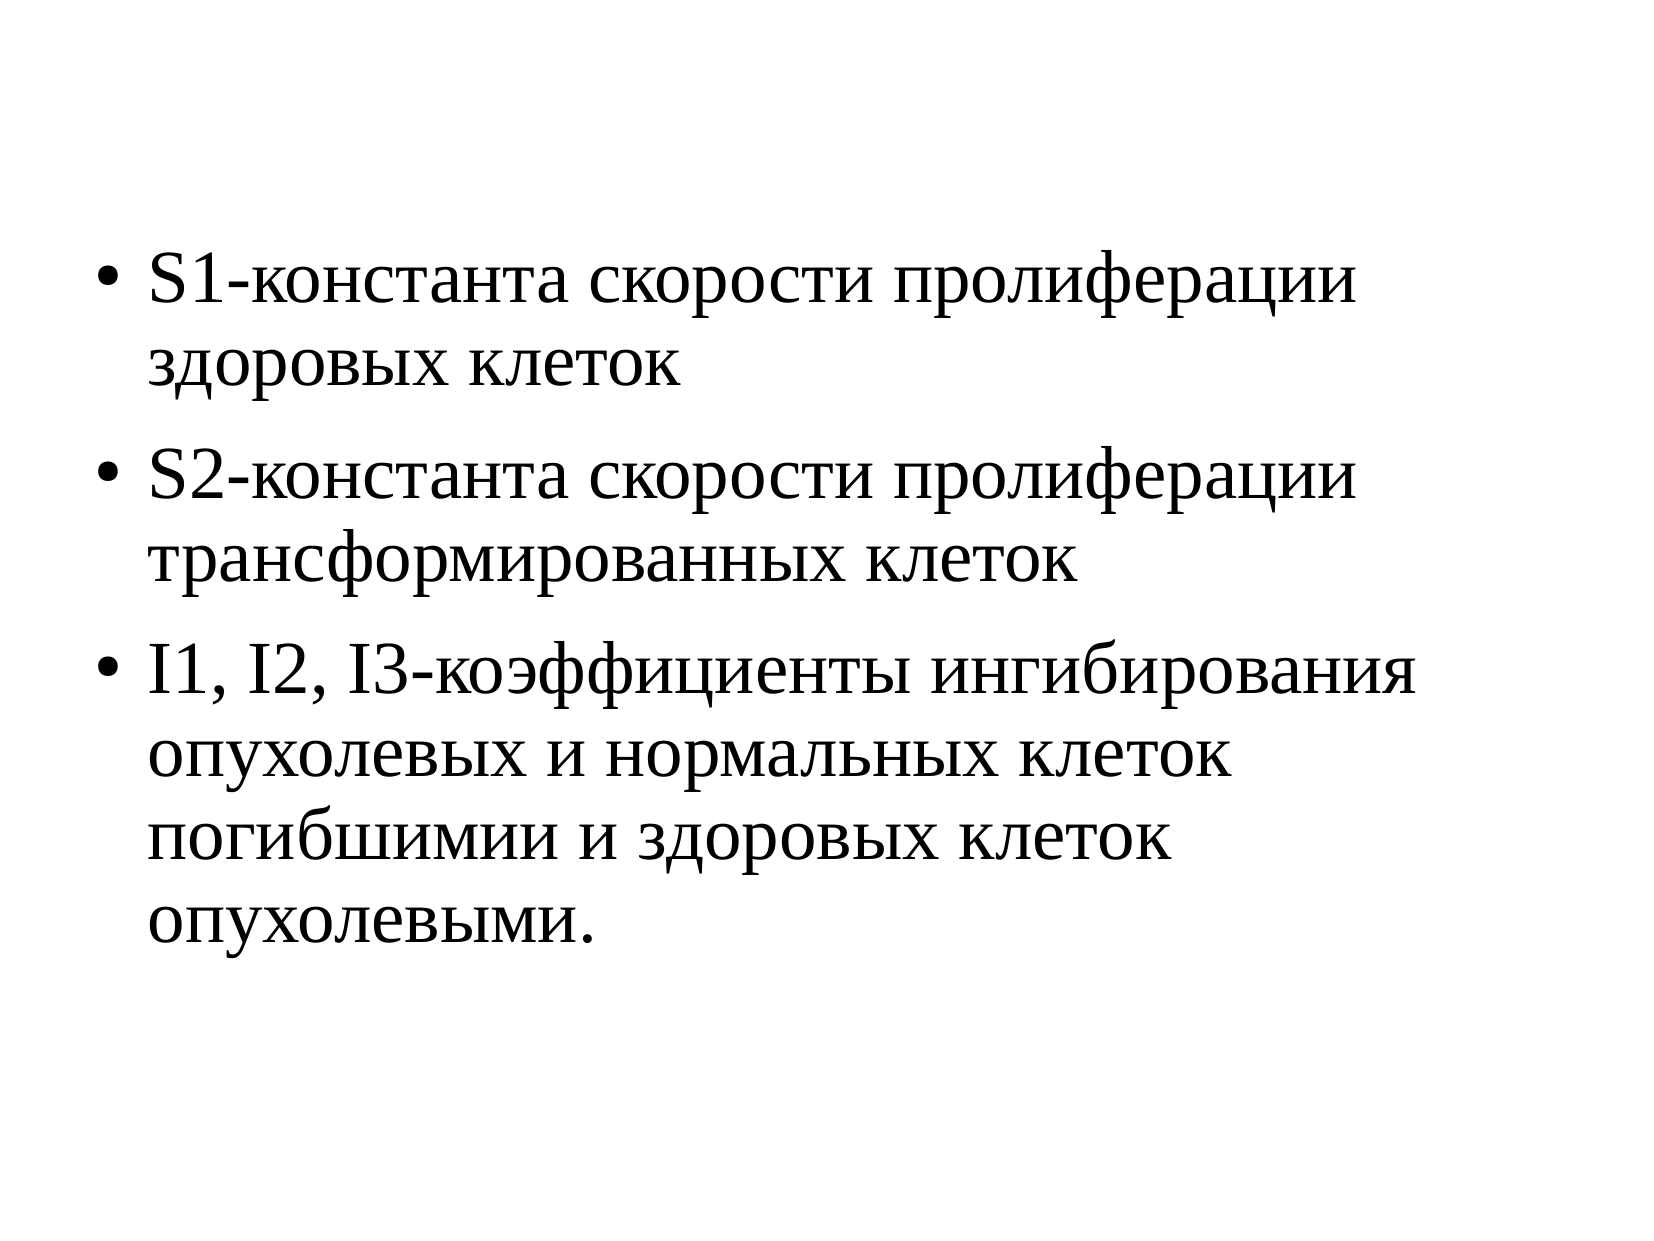

#
S1-константа скорости пролиферации здоровых клеток
S2-константа скорости пролиферации трансформированных клеток
I1, I2, I3-коэффициенты ингибирования опухолевых и нормальных клеток погибшимии и здоровых клеток опухолевыми.